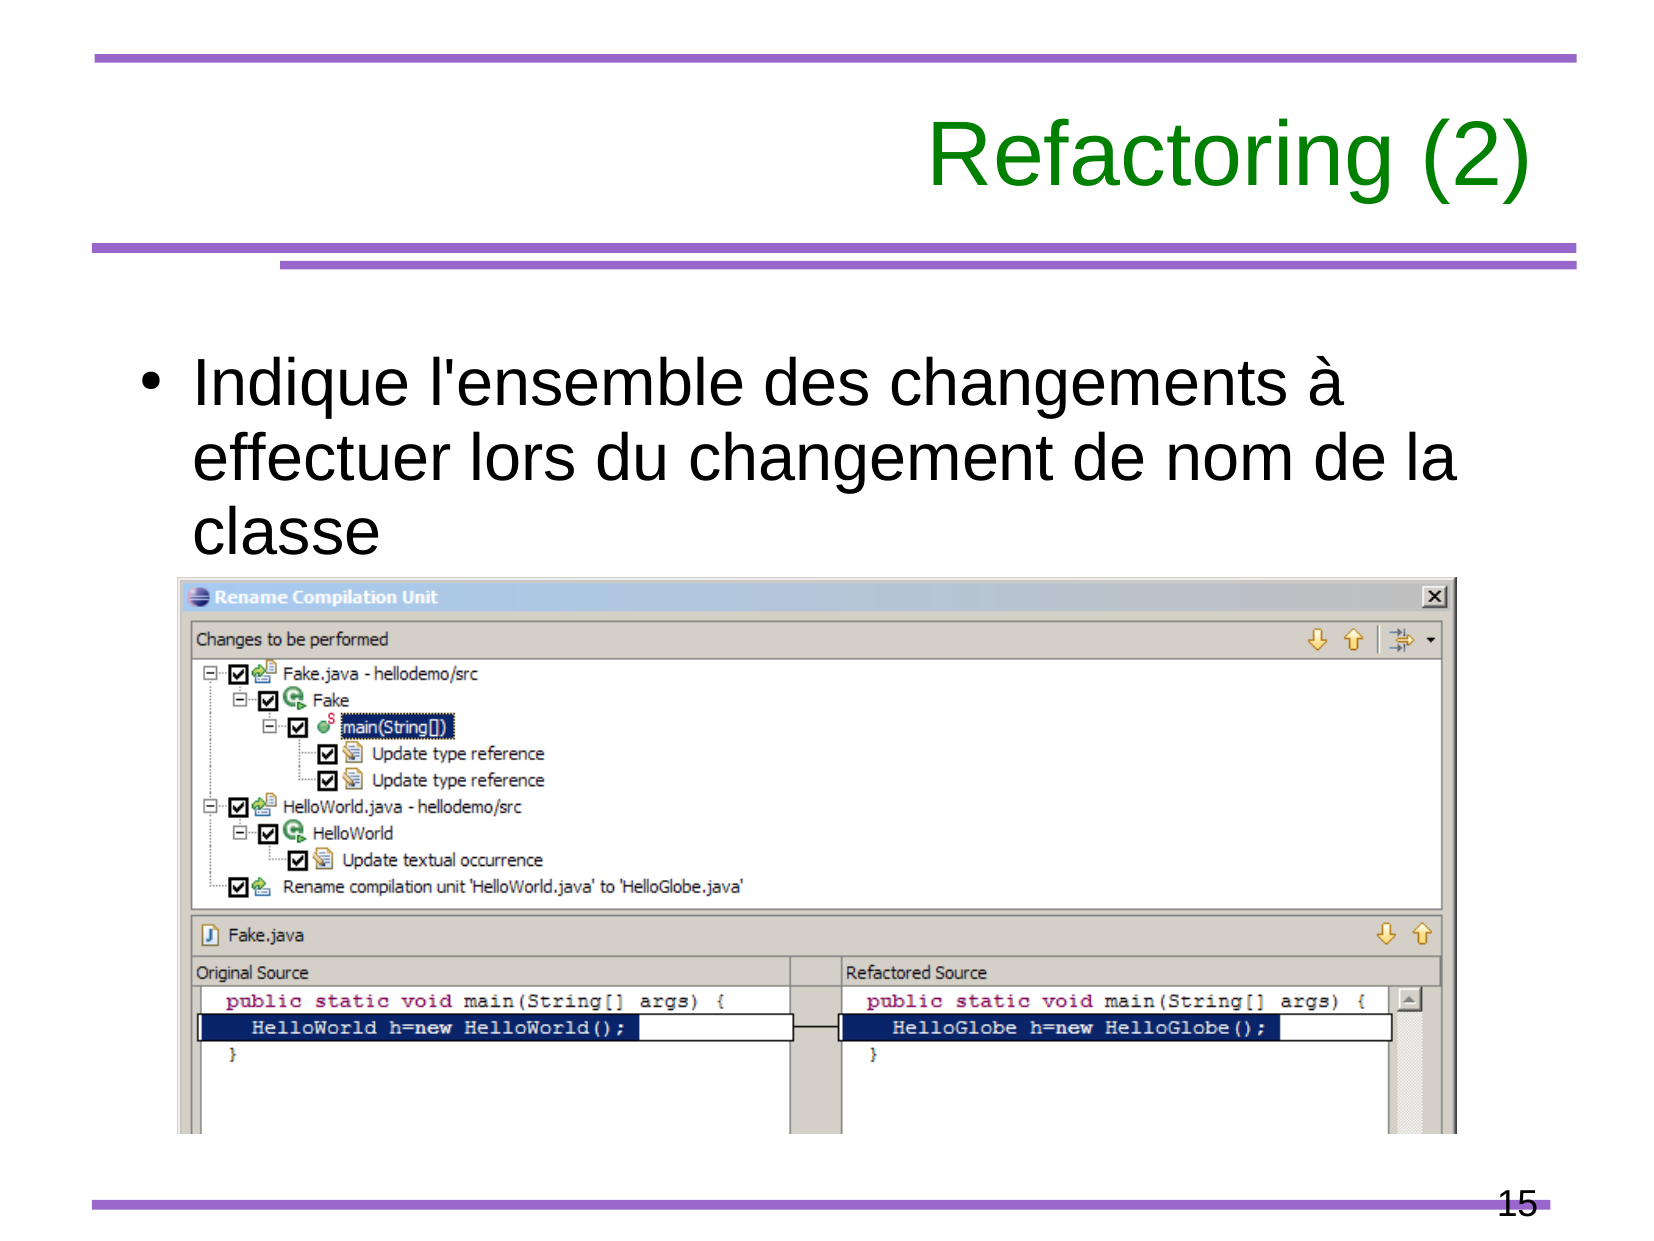

# Refactoring (2)
Indique l'ensemble des changements à effectuer lors du changement de nom de la classe